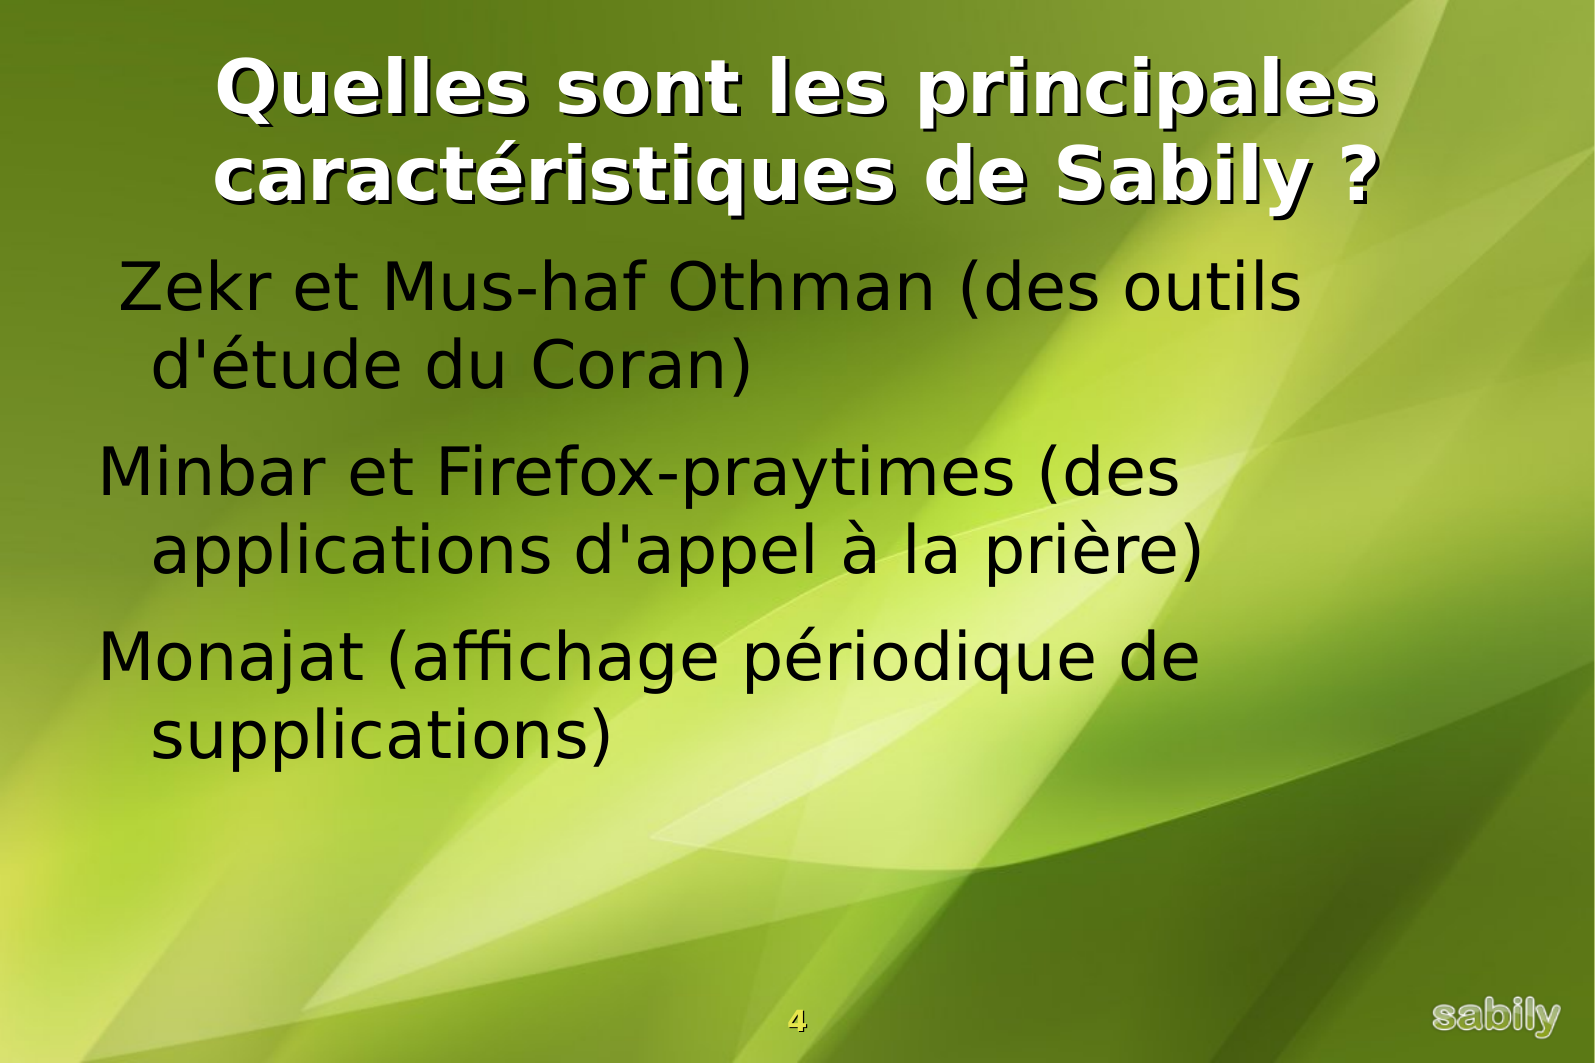

# Quelles sont les principales caractéristiques de Sabily ?
 Zekr et Mus-haf Othman (des outils d'étude du Coran)
Minbar et Firefox-praytimes (des applications d'appel à la prière)
Monajat (affichage périodique de supplications)
4